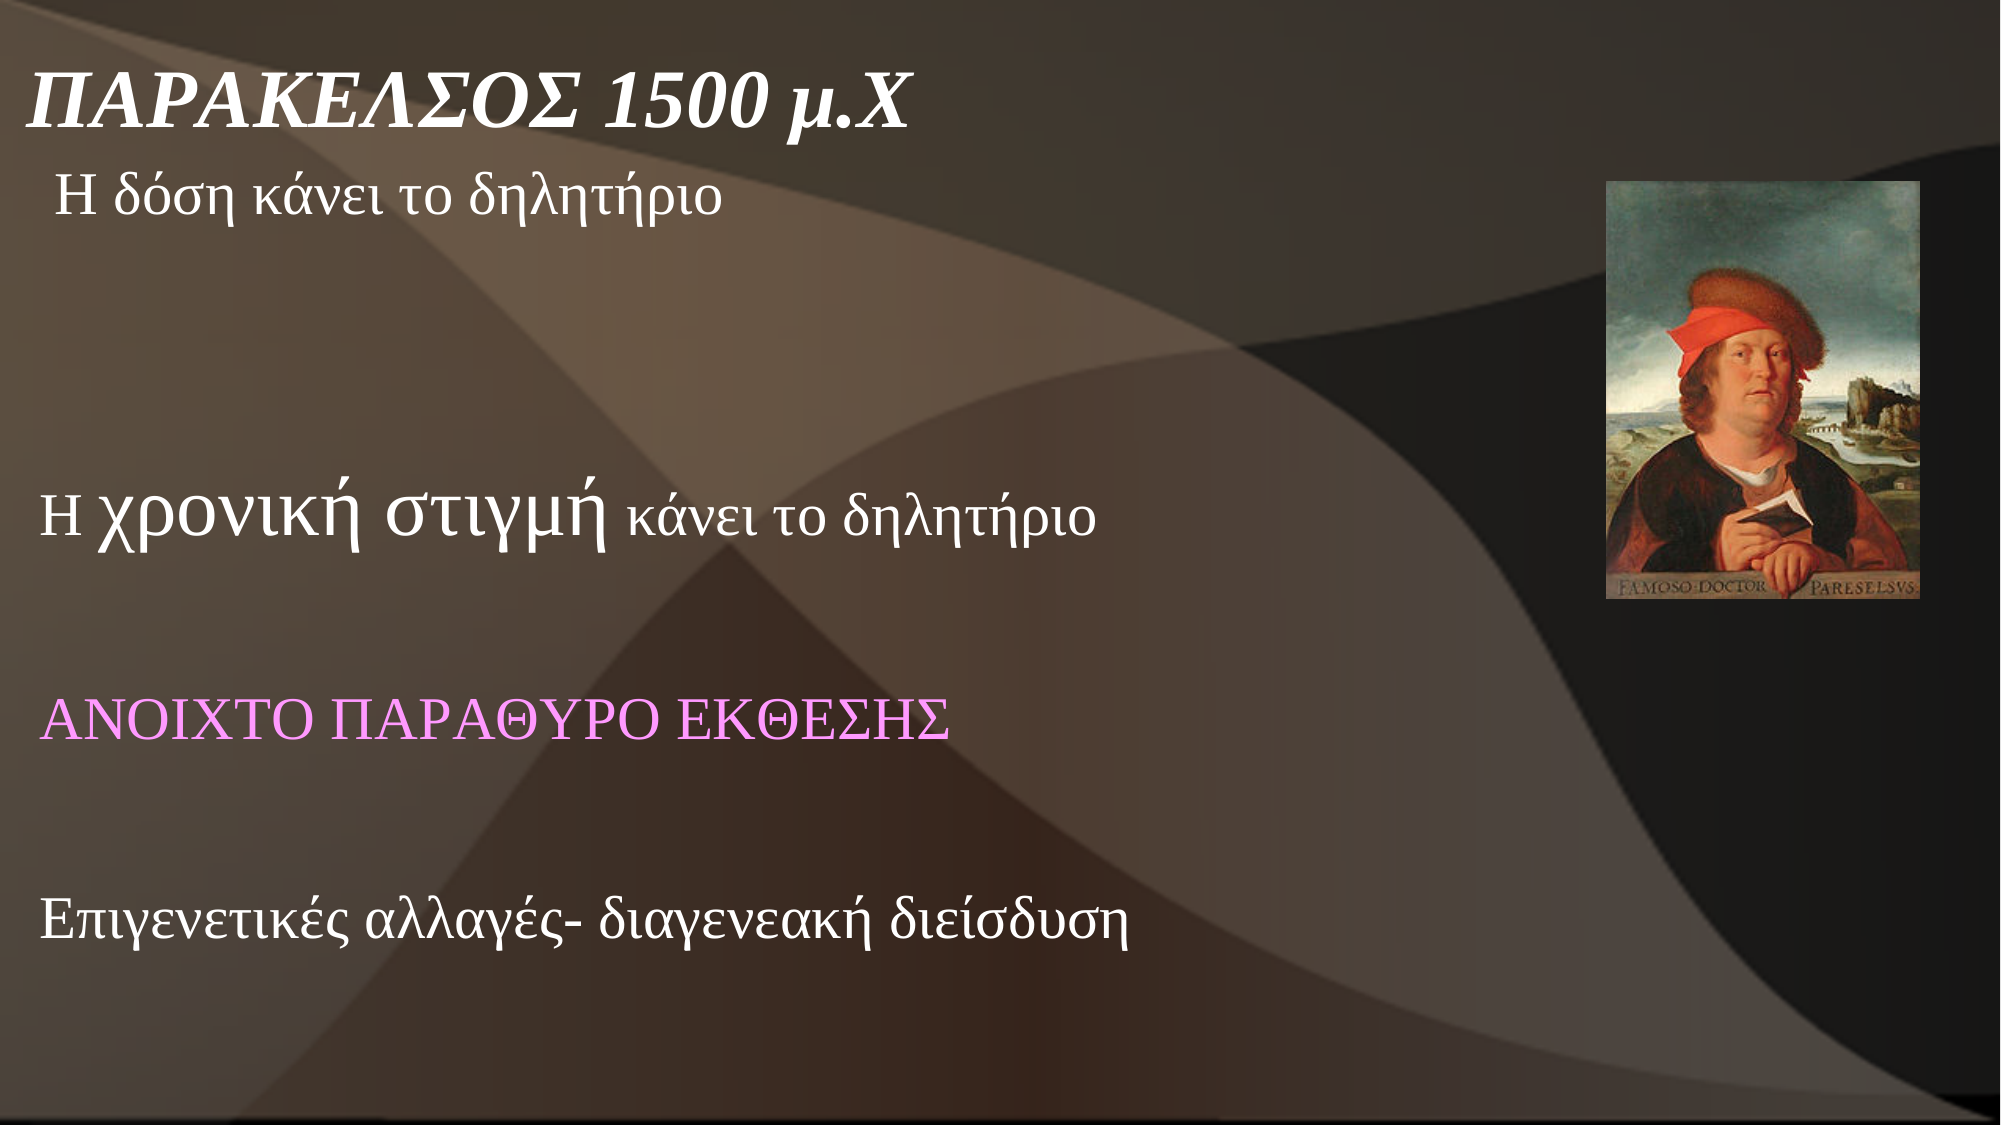

ΠΑΡΑΚΕΛΣΟΣ 1500 μ.Χ
#
 Η δόση κάνει το δηλητήριο
Η χρονική στιγμή κάνει το δηλητήριο
ΑΝΟΙΧΤΟ ΠΑΡΑΘΥΡΟ ΕΚΘΕΣΗΣ
Επιγενετικές αλλαγές- διαγενεακή διείσδυση